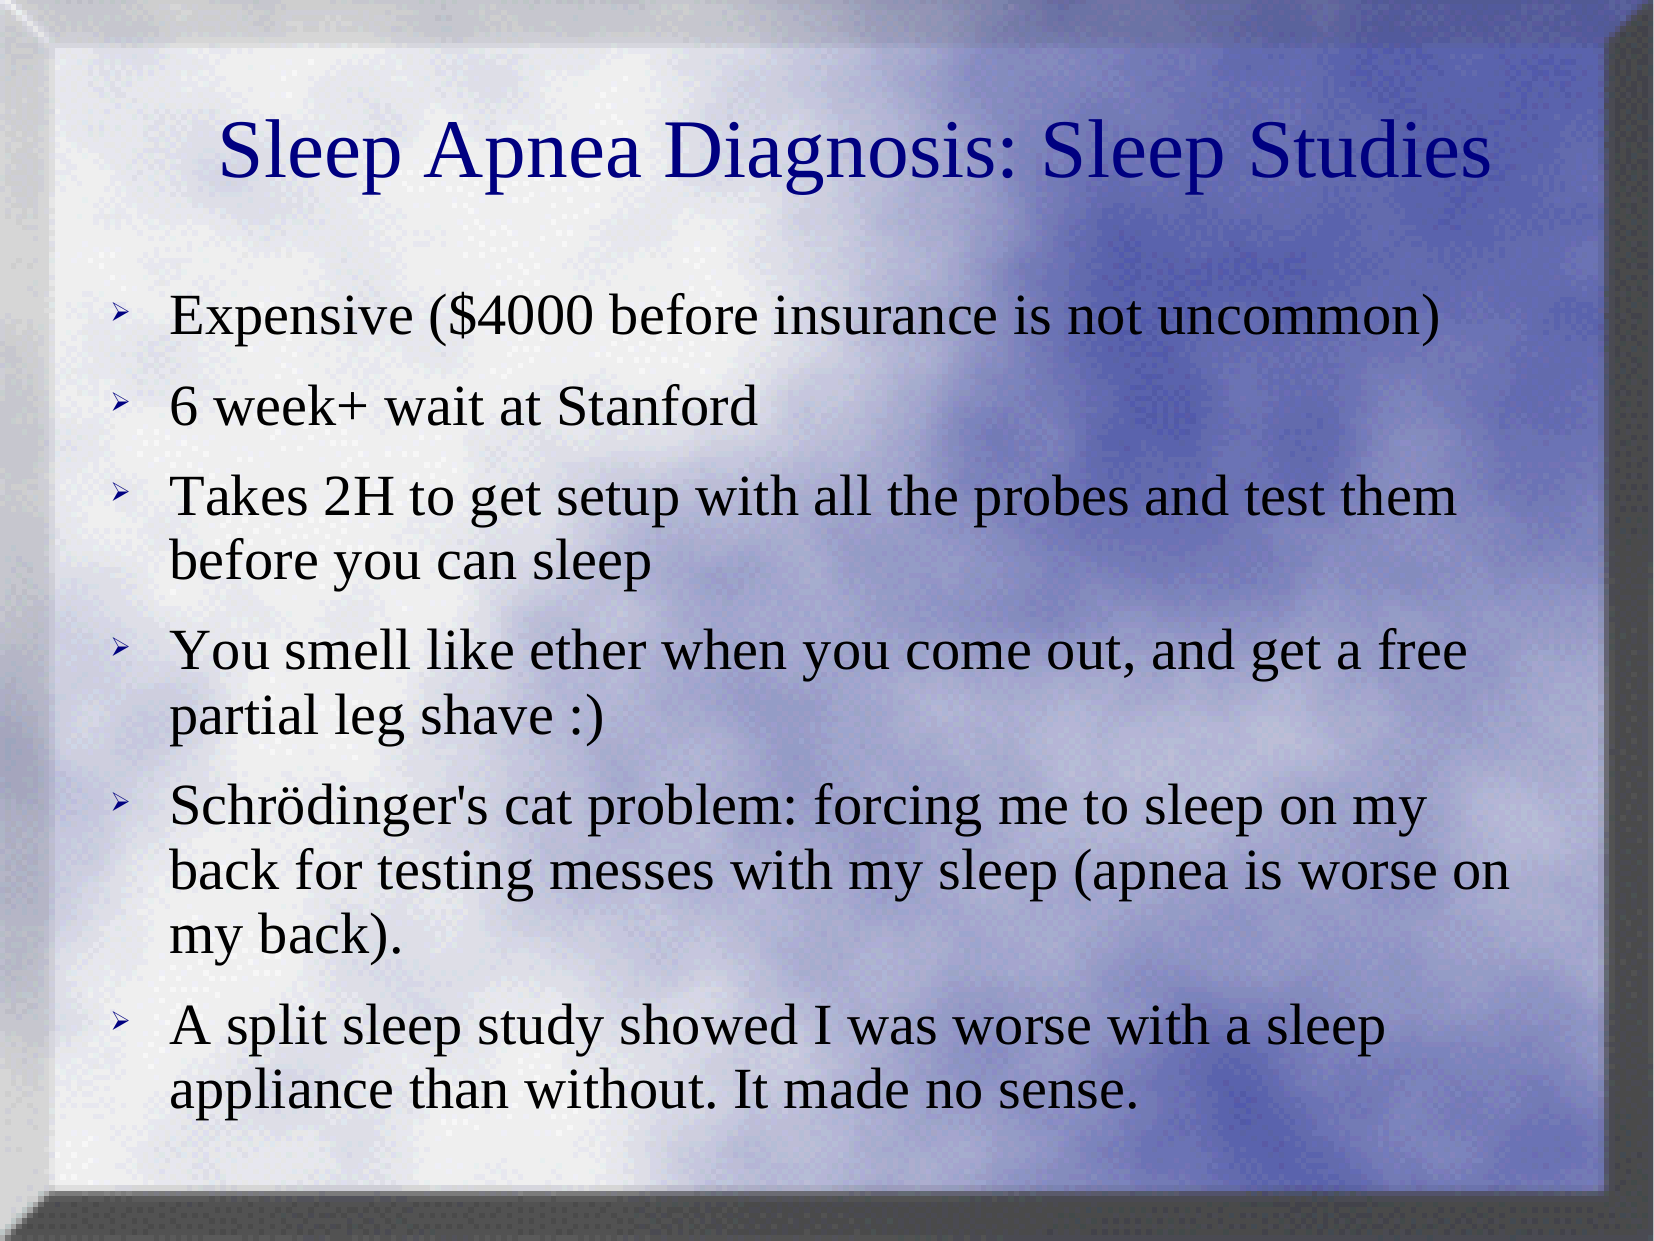

# Sleep Apnea Diagnosis: Sleep Studies
Expensive ($4000 before insurance is not uncommon)
6 week+ wait at Stanford
Takes 2H to get setup with all the probes and test them before you can sleep
You smell like ether when you come out, and get a free partial leg shave :)
Schrödinger's cat problem: forcing me to sleep on my back for testing messes with my sleep (apnea is worse on my back).
A split sleep study showed I was worse with a sleep appliance than without. It made no sense.